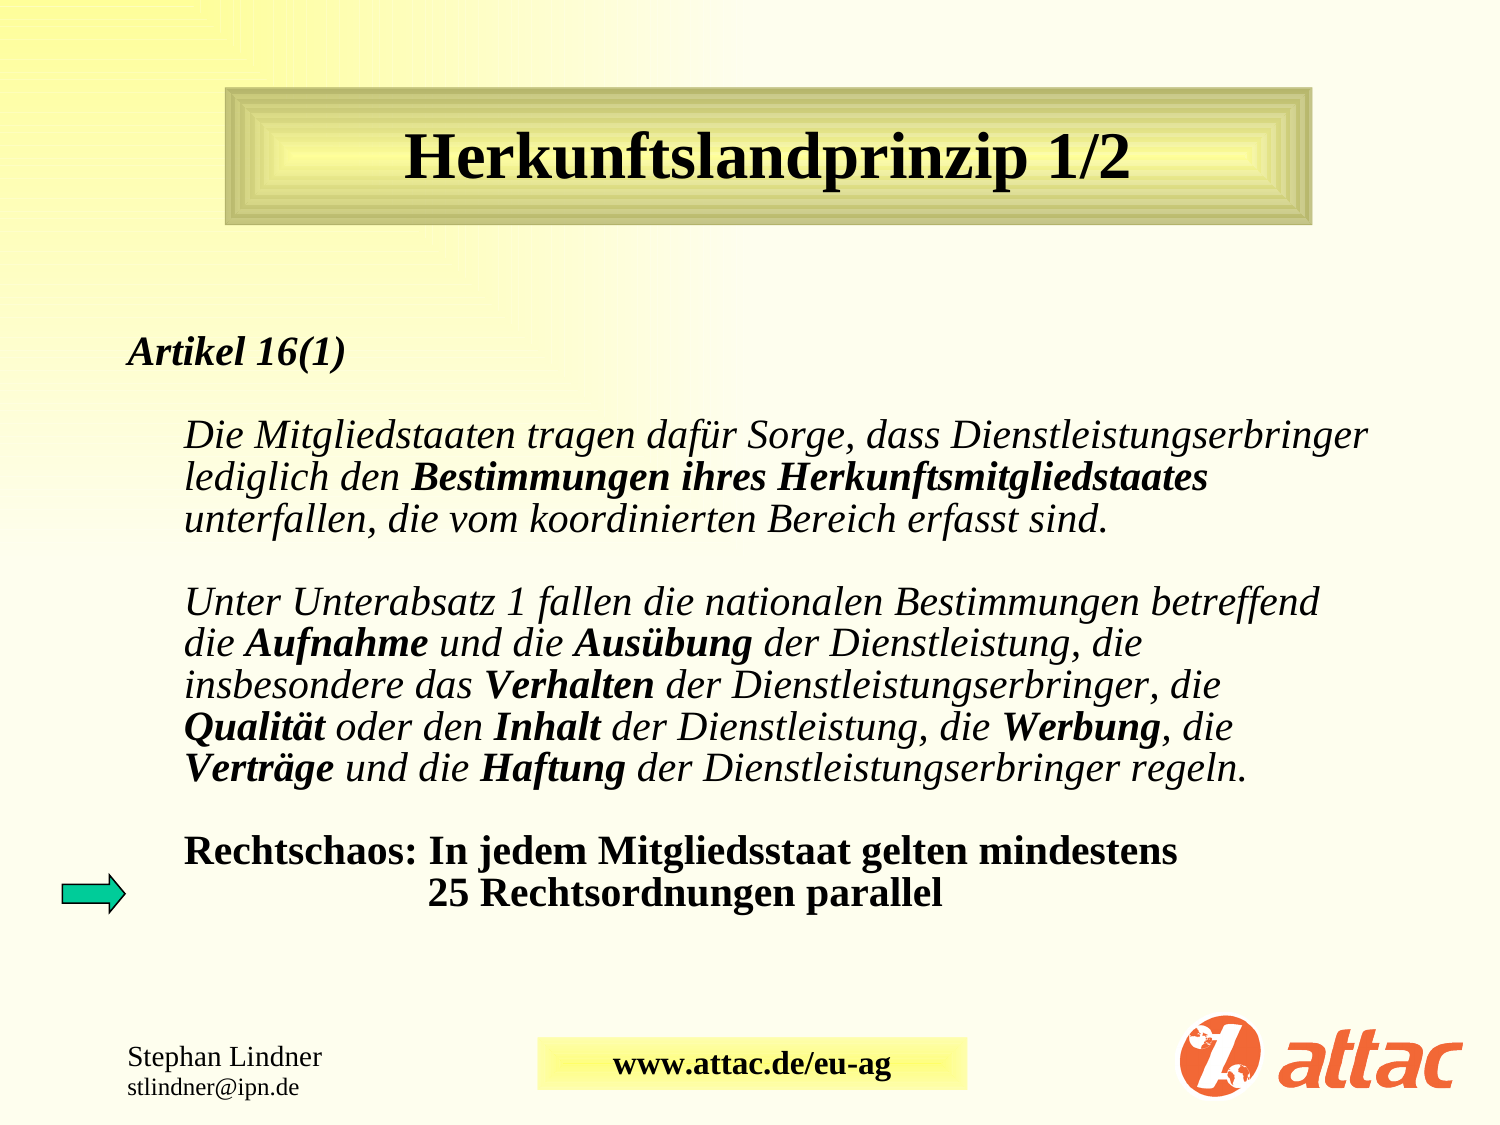

# Herkunftslandprinzip 1/2
Artikel 16(1)
	Die Mitgliedstaaten tragen dafür Sorge, dass Dienstleistungserbringer lediglich den Bestimmungen ihres Herkunftsmitgliedstaates unterfallen, die vom koordinierten Bereich erfasst sind.
	Unter Unterabsatz 1 fallen die nationalen Bestimmungen betreffend die Aufnahme und die Ausübung der Dienstleistung, die insbesondere das Verhalten der Dienstleistungserbringer, die Qualität oder den Inhalt der Dienstleistung, die Werbung, die Verträge und die Haftung der Dienstleistungserbringer regeln.
	Rechtschaos: In jedem Mitgliedsstaat gelten mindestens
			25 Rechtsordnungen parallel
Stephan Lindner
stlindner@ipn.de
www.attac.de/eu-ag